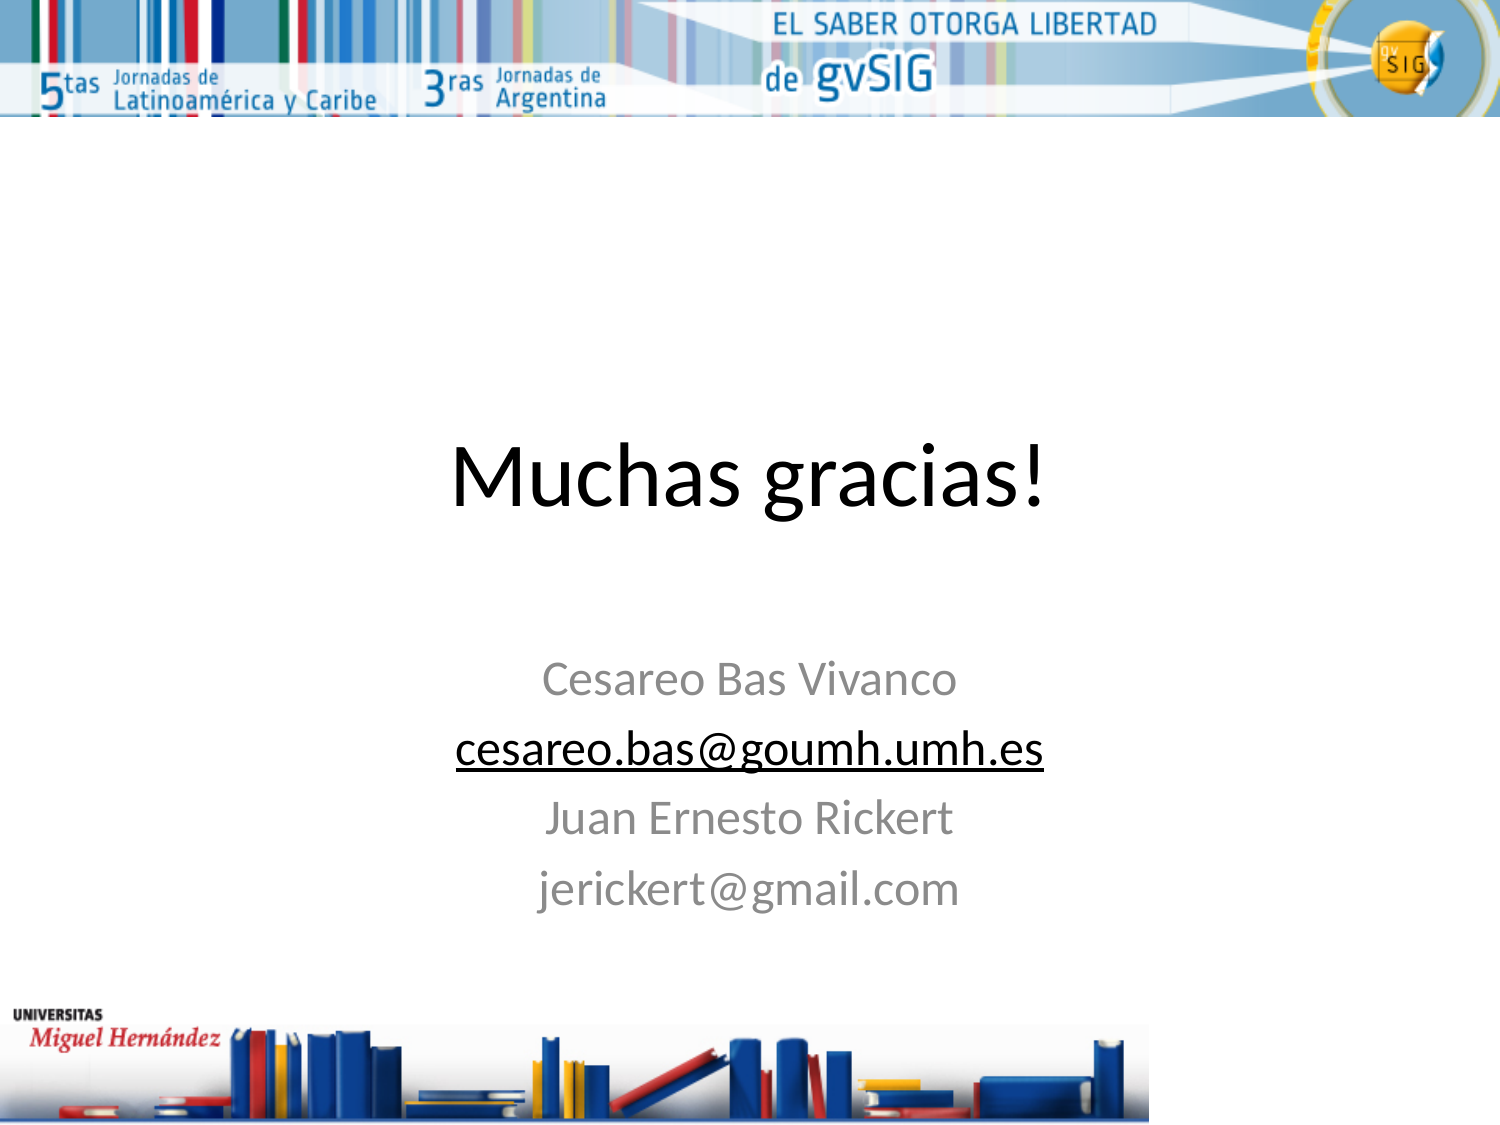

# Muchas gracias!
Cesareo Bas Vivanco
cesareo.bas@goumh.umh.es
Juan Ernesto Rickert
jerickert@gmail.com